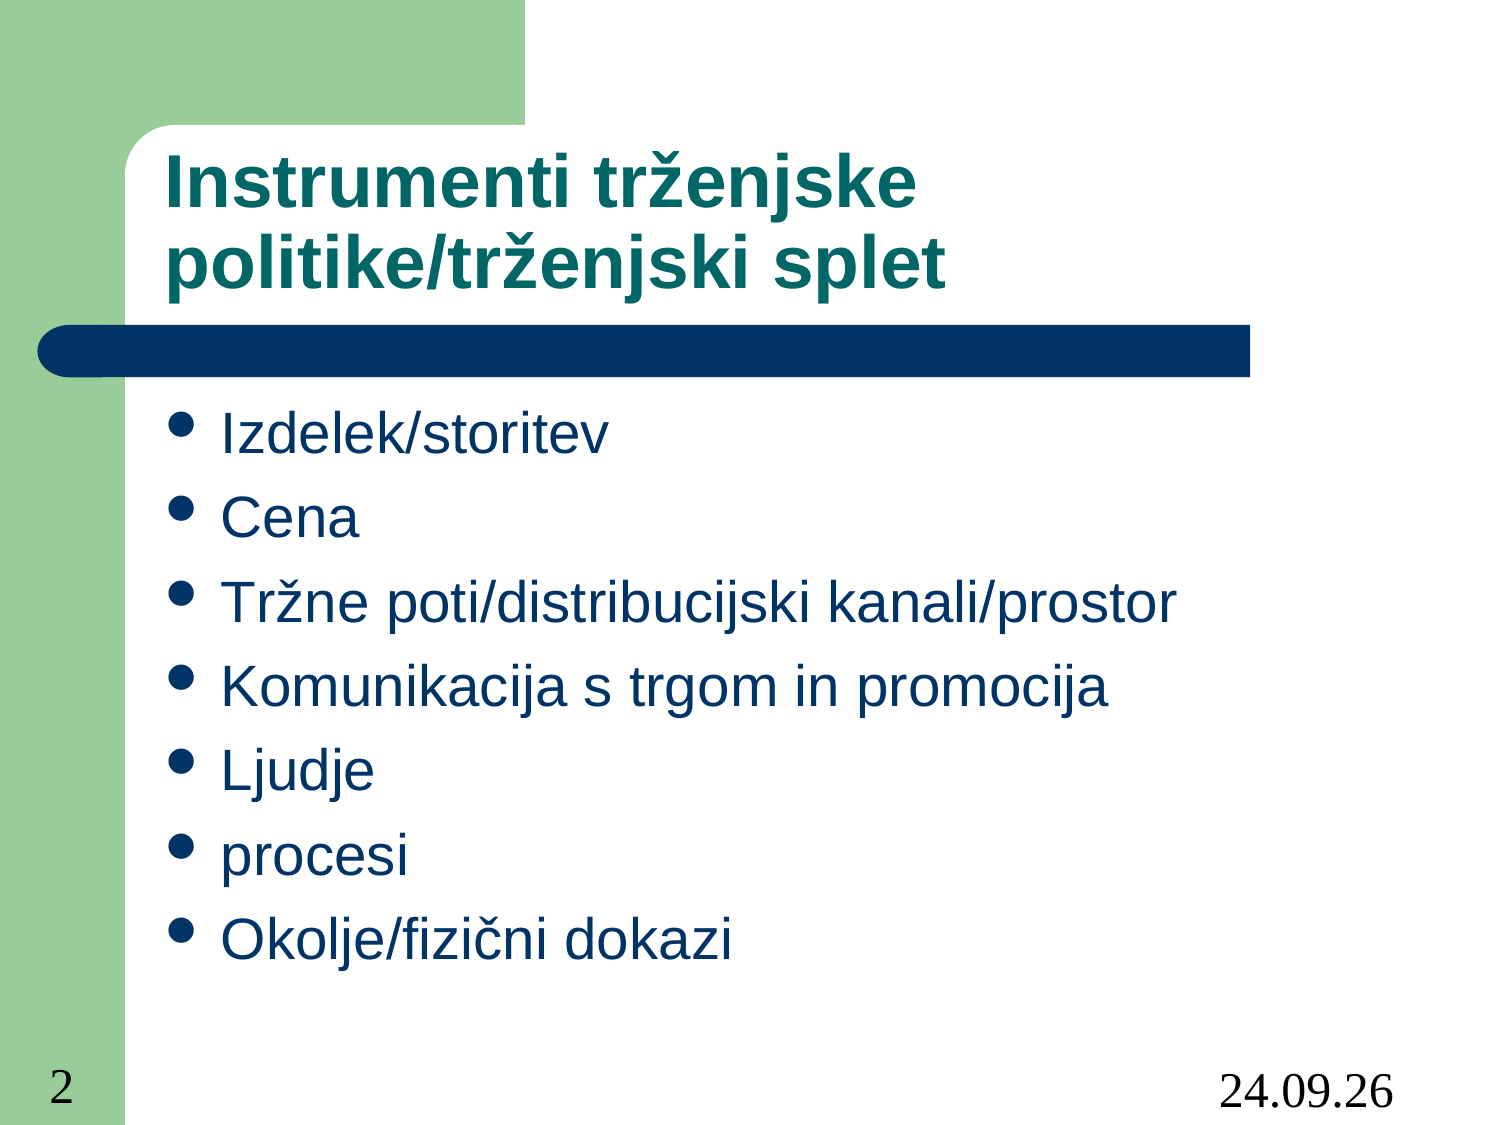

# Instrumenti trženjske politike/trženjski splet
Izdelek/storitev
Cena
Tržne poti/distribucijski kanali/prostor
Komunikacija s trgom in promocija
Ljudje
procesi
Okolje/fizični dokazi
2